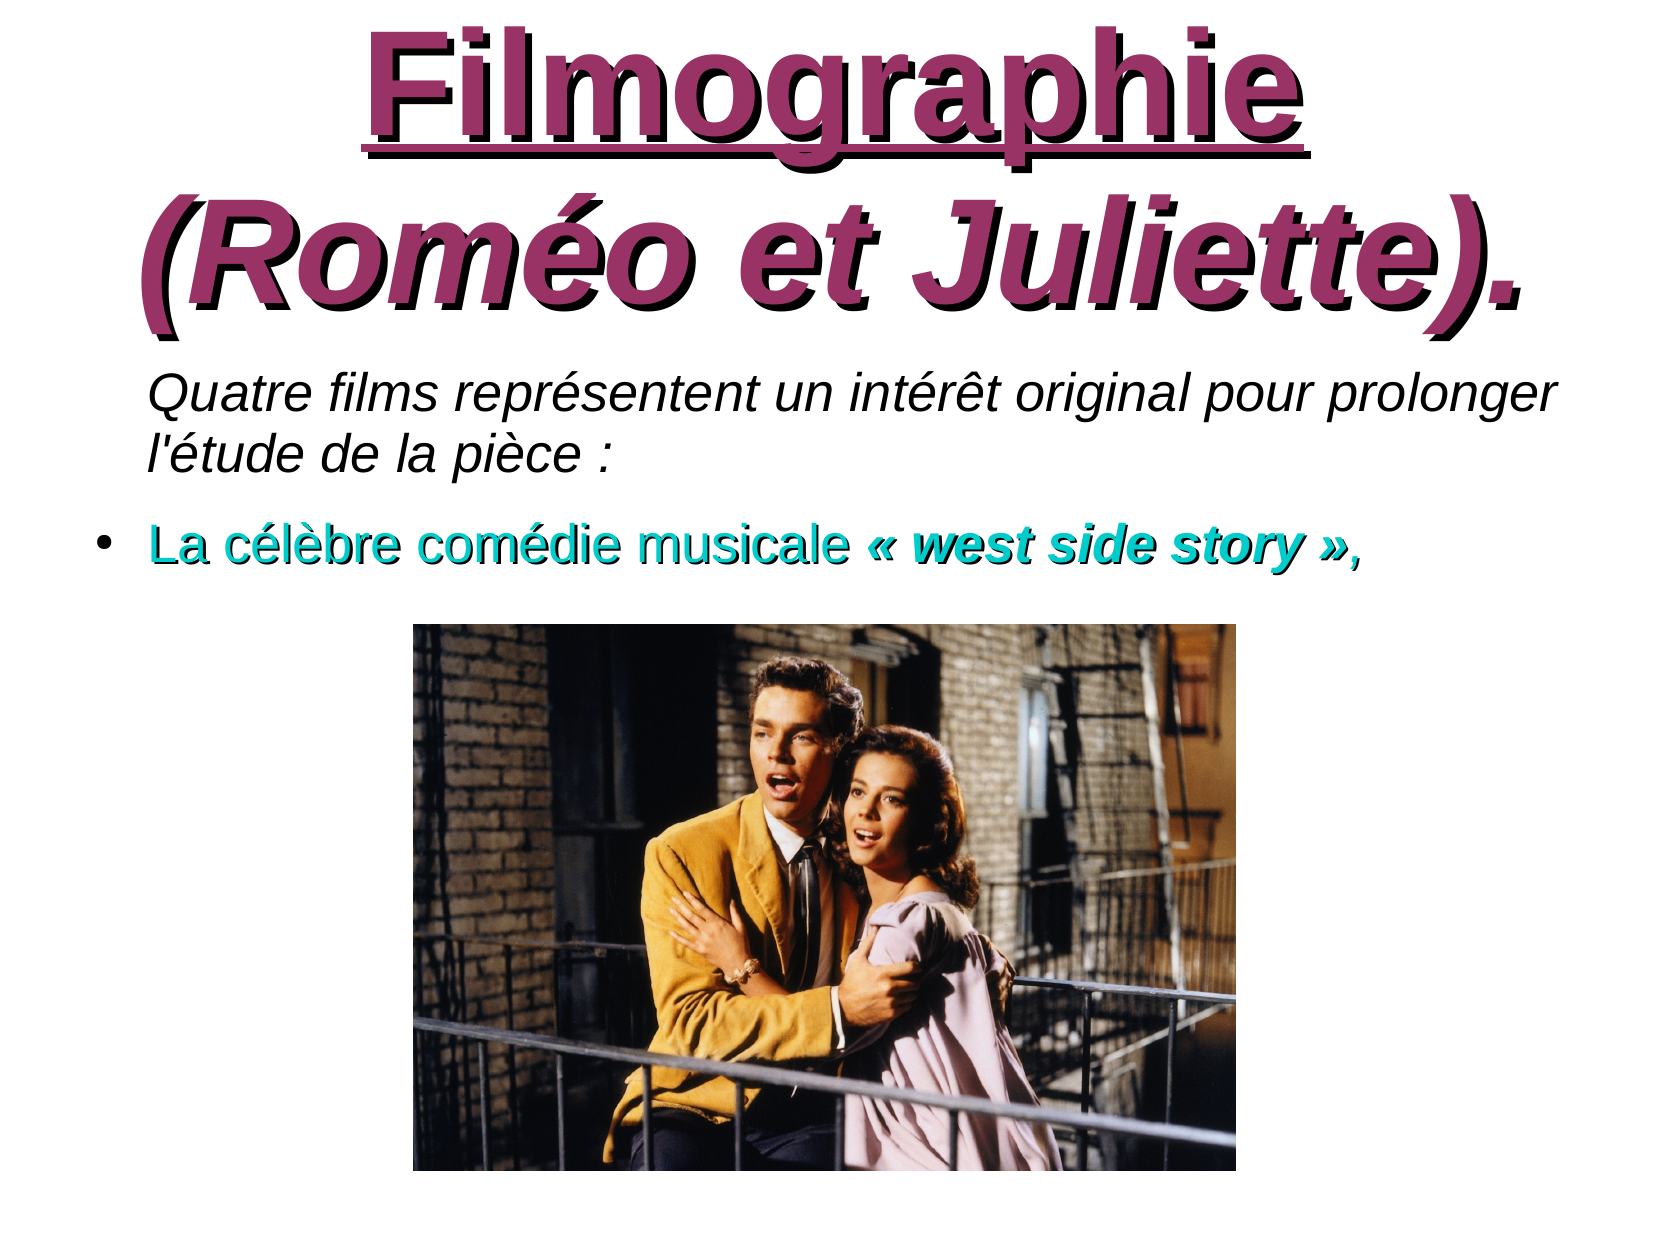

# Filmographie (Roméo et Juliette).
Quatre films représentent un intérêt original pour prolonger l'étude de la pièce :
La célèbre comédie musicale « west side story »,